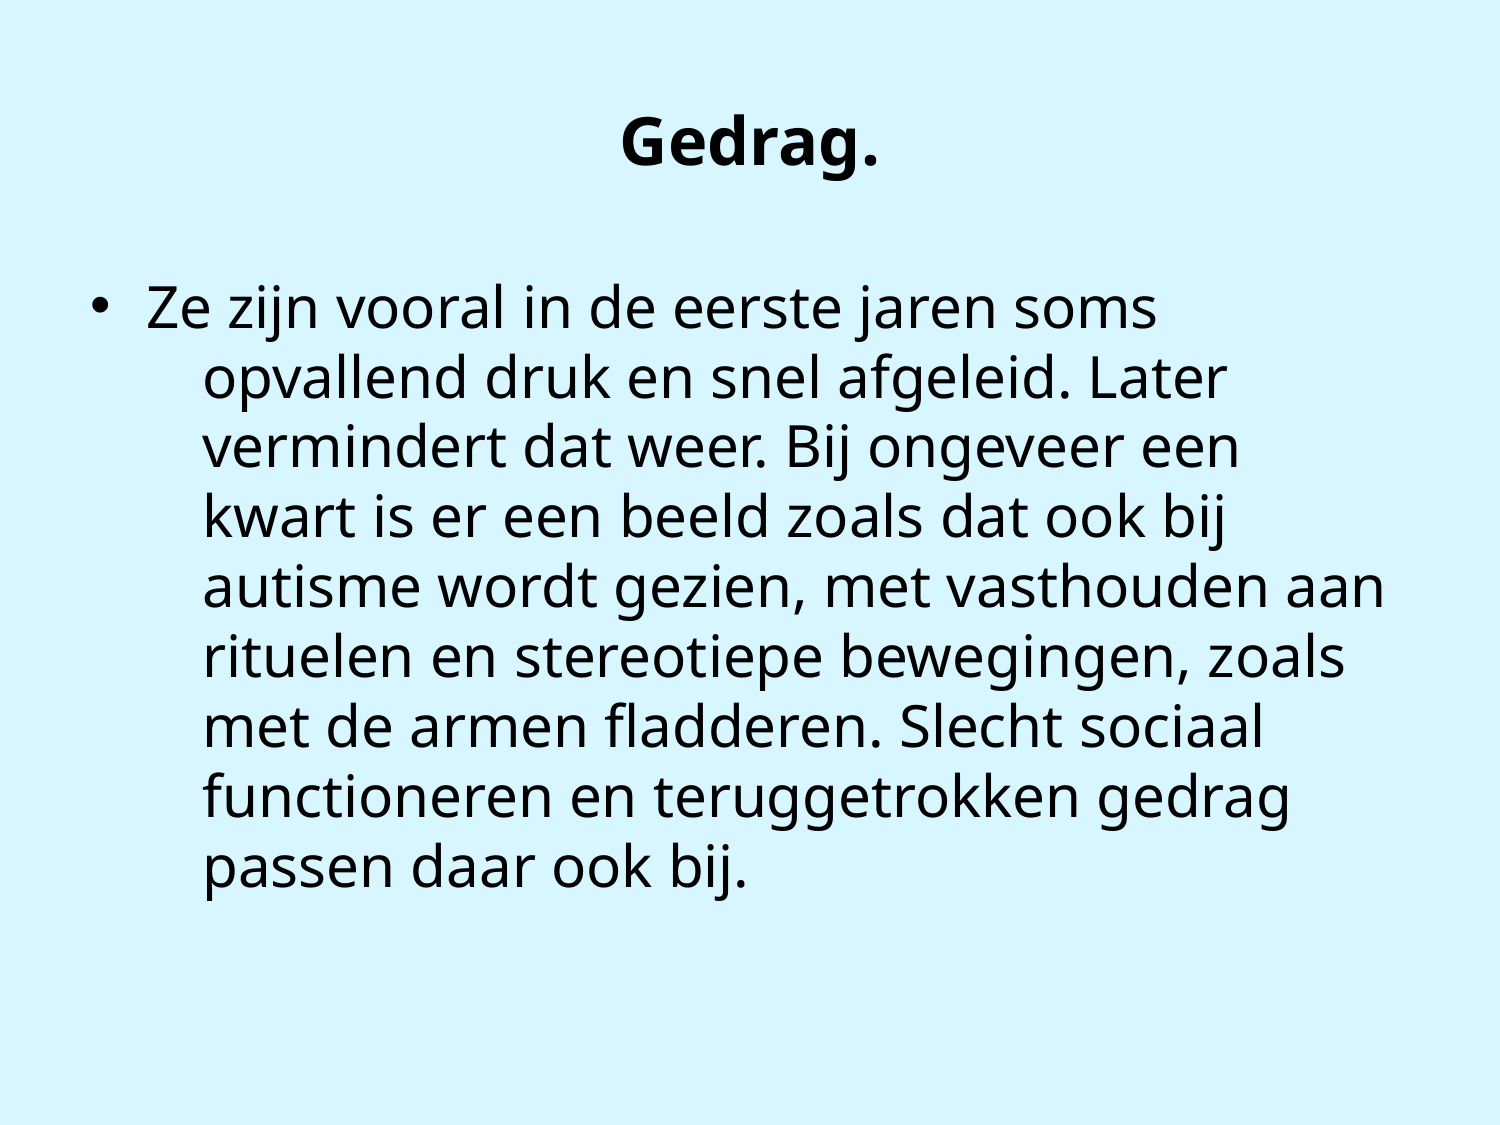

# Gedrag.
Ze zijn vooral in de eerste jaren soms opvallend druk en snel afgeleid. Later vermindert dat weer. Bij ongeveer een kwart is er een beeld zoals dat ook bij autisme wordt gezien, met vasthouden aan rituelen en stereotiepe bewegingen, zoals met de armen fladderen. Slecht sociaal functioneren en teruggetrokken gedrag passen daar ook bij.